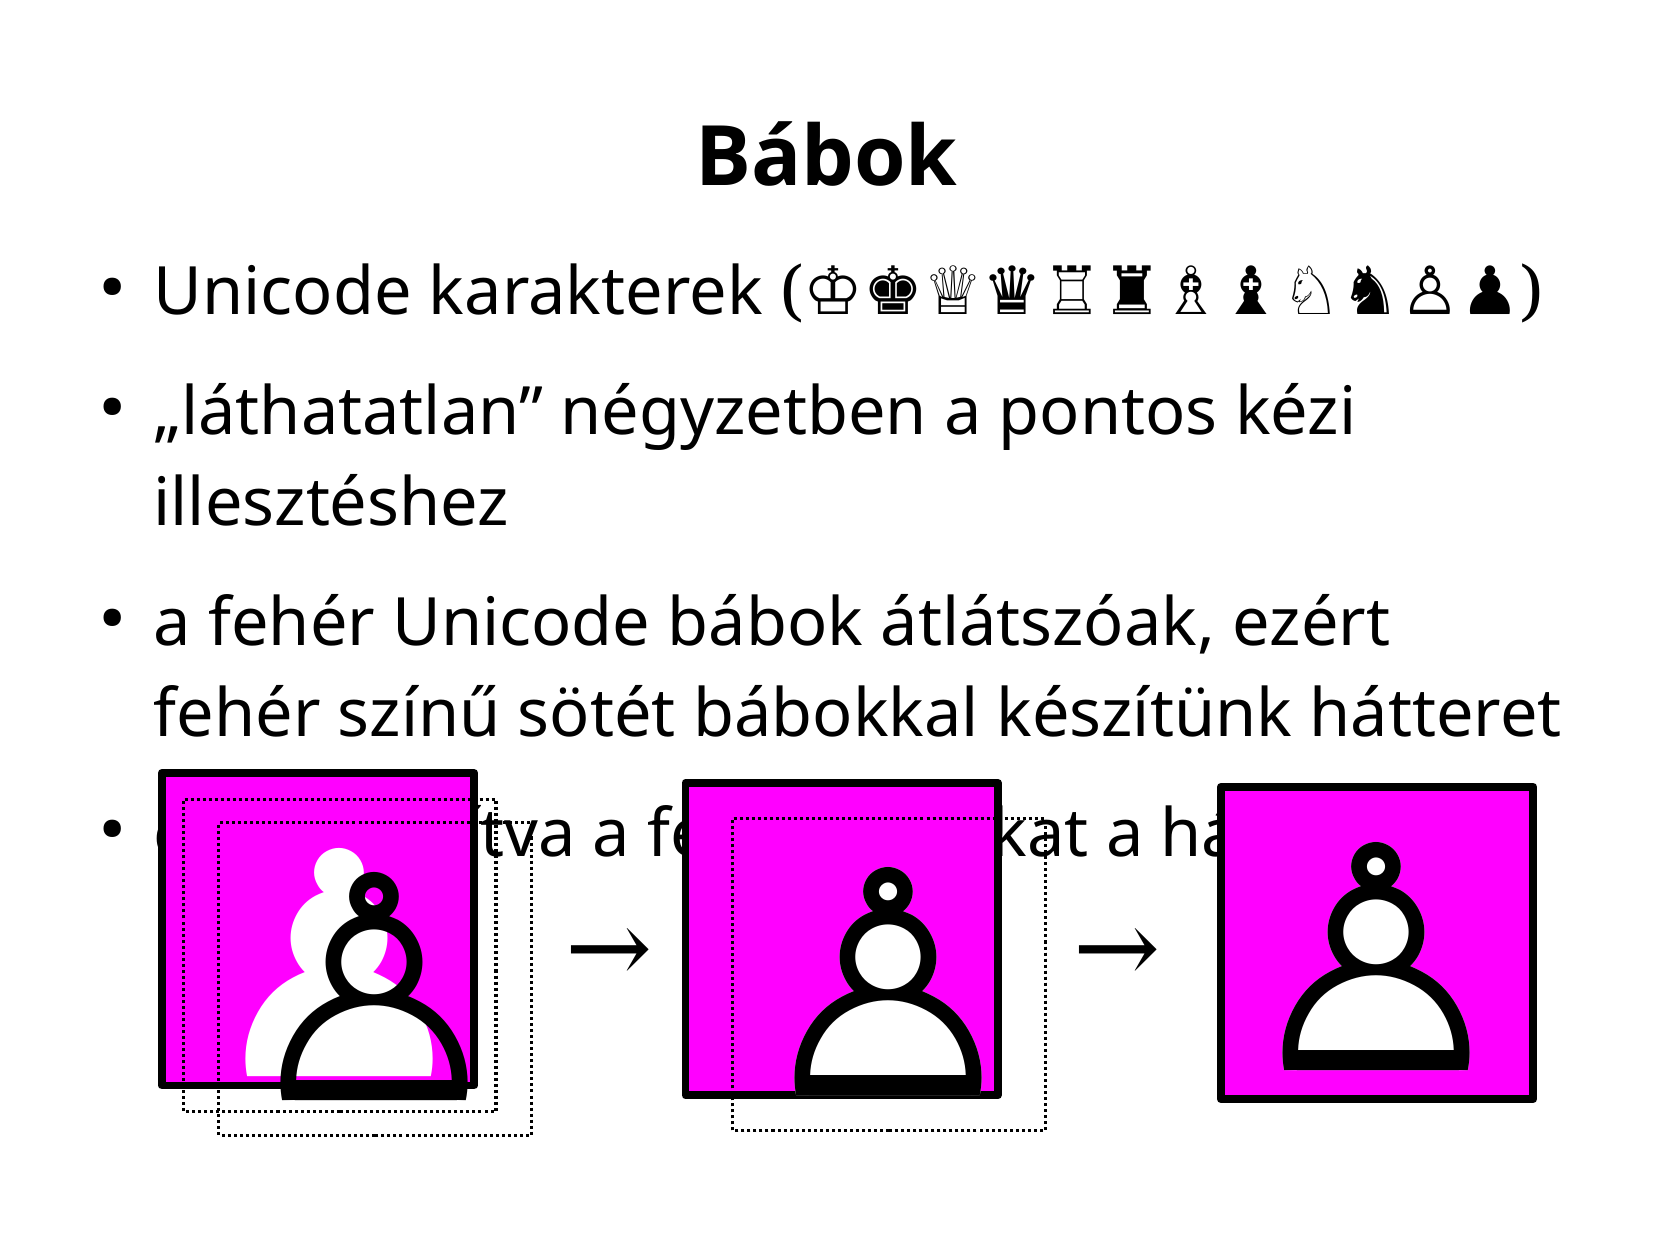

# Bábok
Unicode karakterek (♔♚♕♛♖♜♗♝♘♞♙♟)
„láthatatlan” négyzetben a pontos kézi illesztéshez
a fehér Unicode bábok átlátszóak, ezért fehér színű sötét bábokkal készítünk hátteret
csoportosítva a fehér bábokat a hátterükkel
→
→
♟
♙
♟
♟
♙
♙